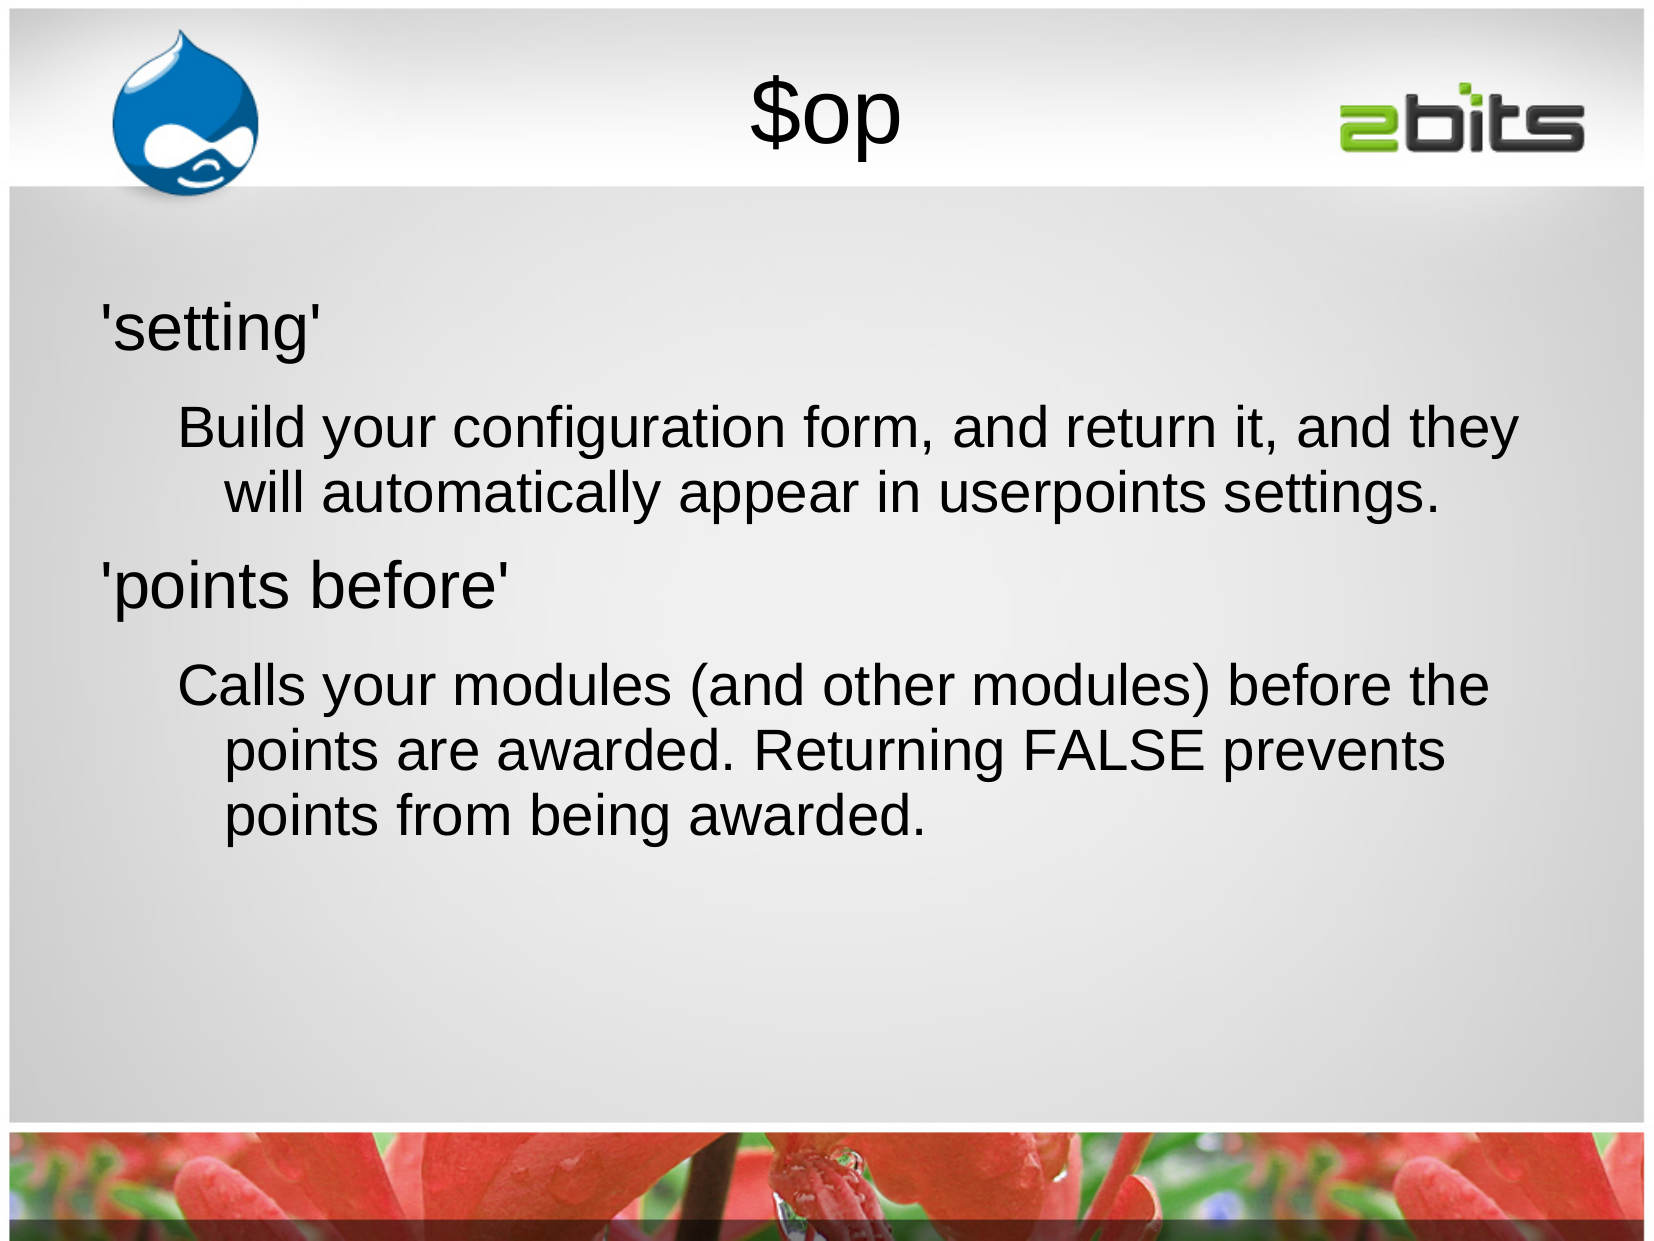

# $op
'setting'
Build your configuration form, and return it, and they will automatically appear in userpoints settings.
'points before'
Calls your modules (and other modules) before the points are awarded. Returning FALSE prevents points from being awarded.